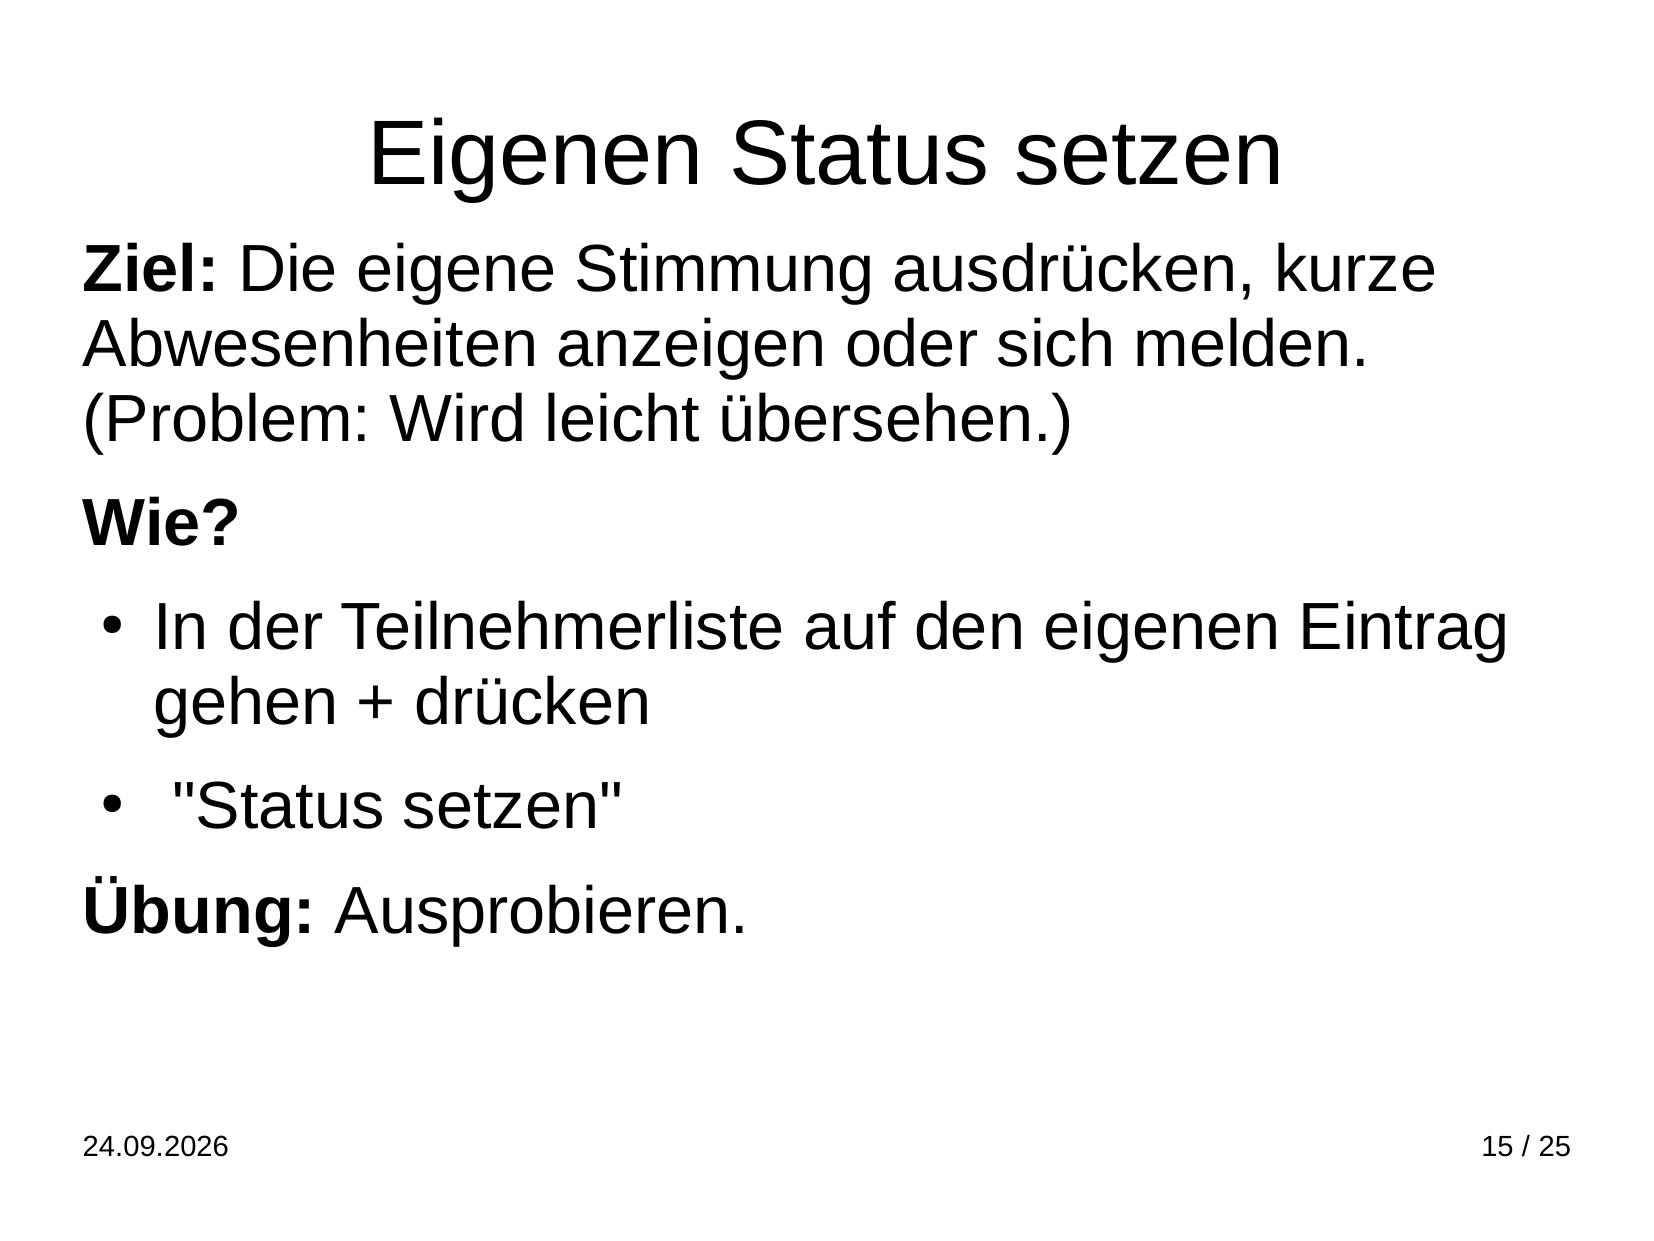

# Eigenen Status setzen
Ziel: Die eigene Stimmung ausdrücken, kurze Abwesenheiten anzeigen oder sich melden. (Problem: Wird leicht übersehen.)
Wie?
In der Teilnehmerliste auf den eigenen Eintrag gehen + drücken
 "Status setzen"
Übung: Ausprobieren.